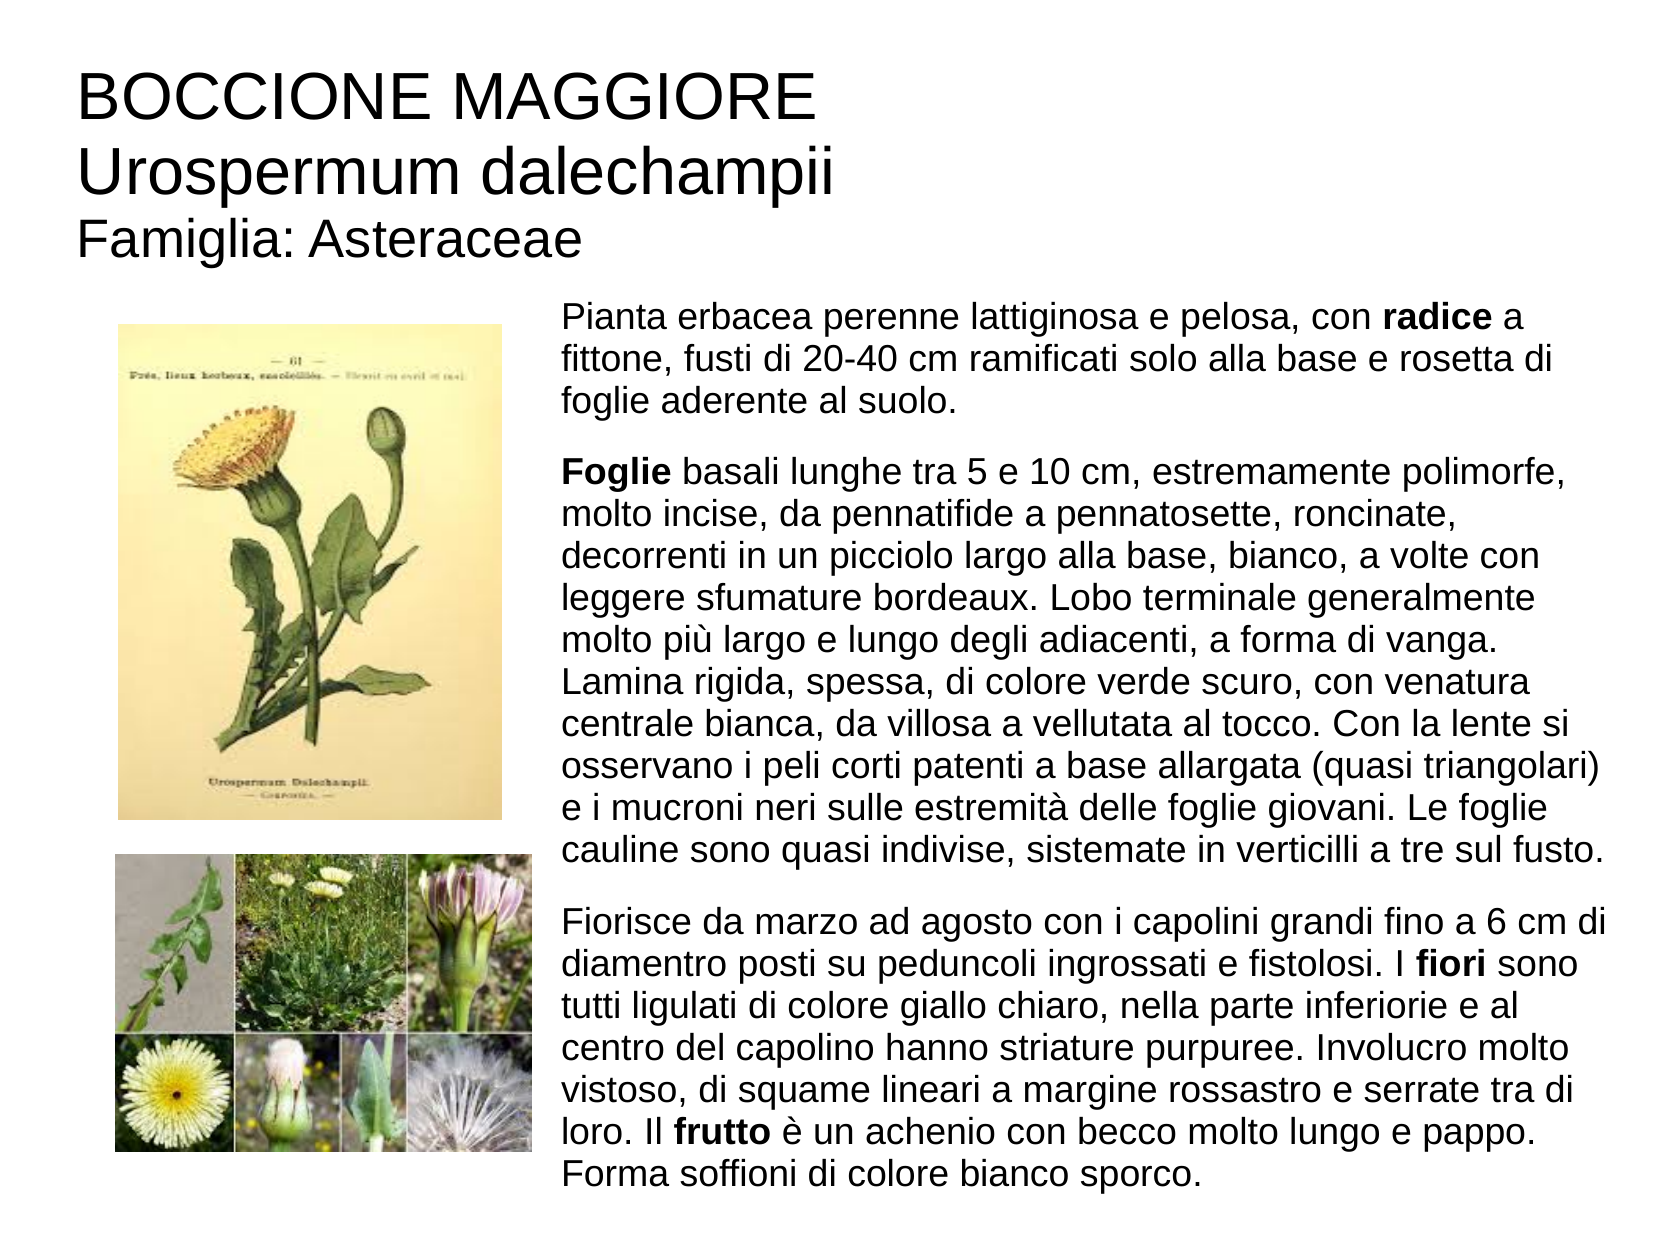

# BOCCIONE MAGGIORE Urospermum dalechampii Famiglia: Asteraceae
Pianta erbacea perenne lattiginosa e pelosa, con radice a fittone, fusti di 20-40 cm ramificati solo alla base e rosetta di foglie aderente al suolo.
Foglie basali lunghe tra 5 e 10 cm, estremamente polimorfe, molto incise, da pennatifide a pennatosette, roncinate, decorrenti in un picciolo largo alla base, bianco, a volte con leggere sfumature bordeaux. Lobo terminale generalmente molto più largo e lungo degli adiacenti, a forma di vanga. Lamina rigida, spessa, di colore verde scuro, con venatura centrale bianca, da villosa a vellutata al tocco. Con la lente si osservano i peli corti patenti a base allargata (quasi triangolari) e i mucroni neri sulle estremità delle foglie giovani. Le foglie cauline sono quasi indivise, sistemate in verticilli a tre sul fusto.
Fiorisce da marzo ad agosto con i capolini grandi fino a 6 cm di diamentro posti su peduncoli ingrossati e fistolosi. I fiori sono tutti ligulati di colore giallo chiaro, nella parte inferiorie e al centro del capolino hanno striature purpuree. Involucro molto vistoso, di squame lineari a margine rossastro e serrate tra di loro. Il frutto è un achenio con becco molto lungo e pappo. Forma soffioni di colore bianco sporco.